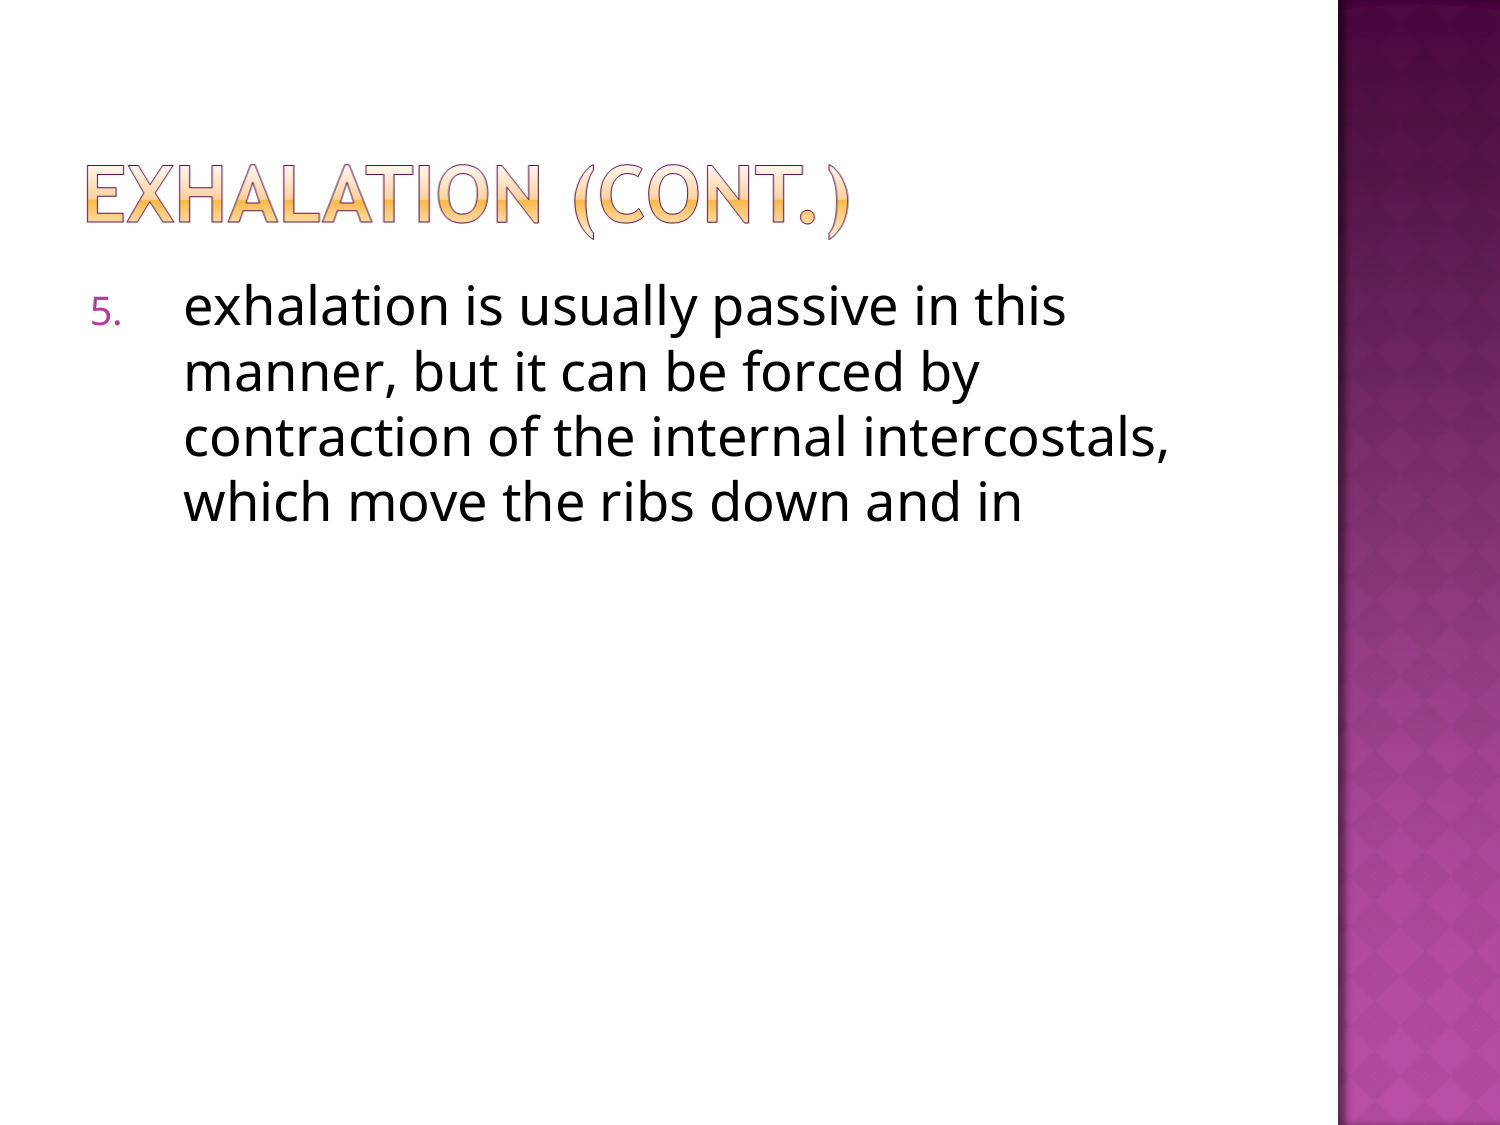

# exhalation is usually passive in this manner, but it can be forced by contraction of the internal intercostals, which move the ribs down and in